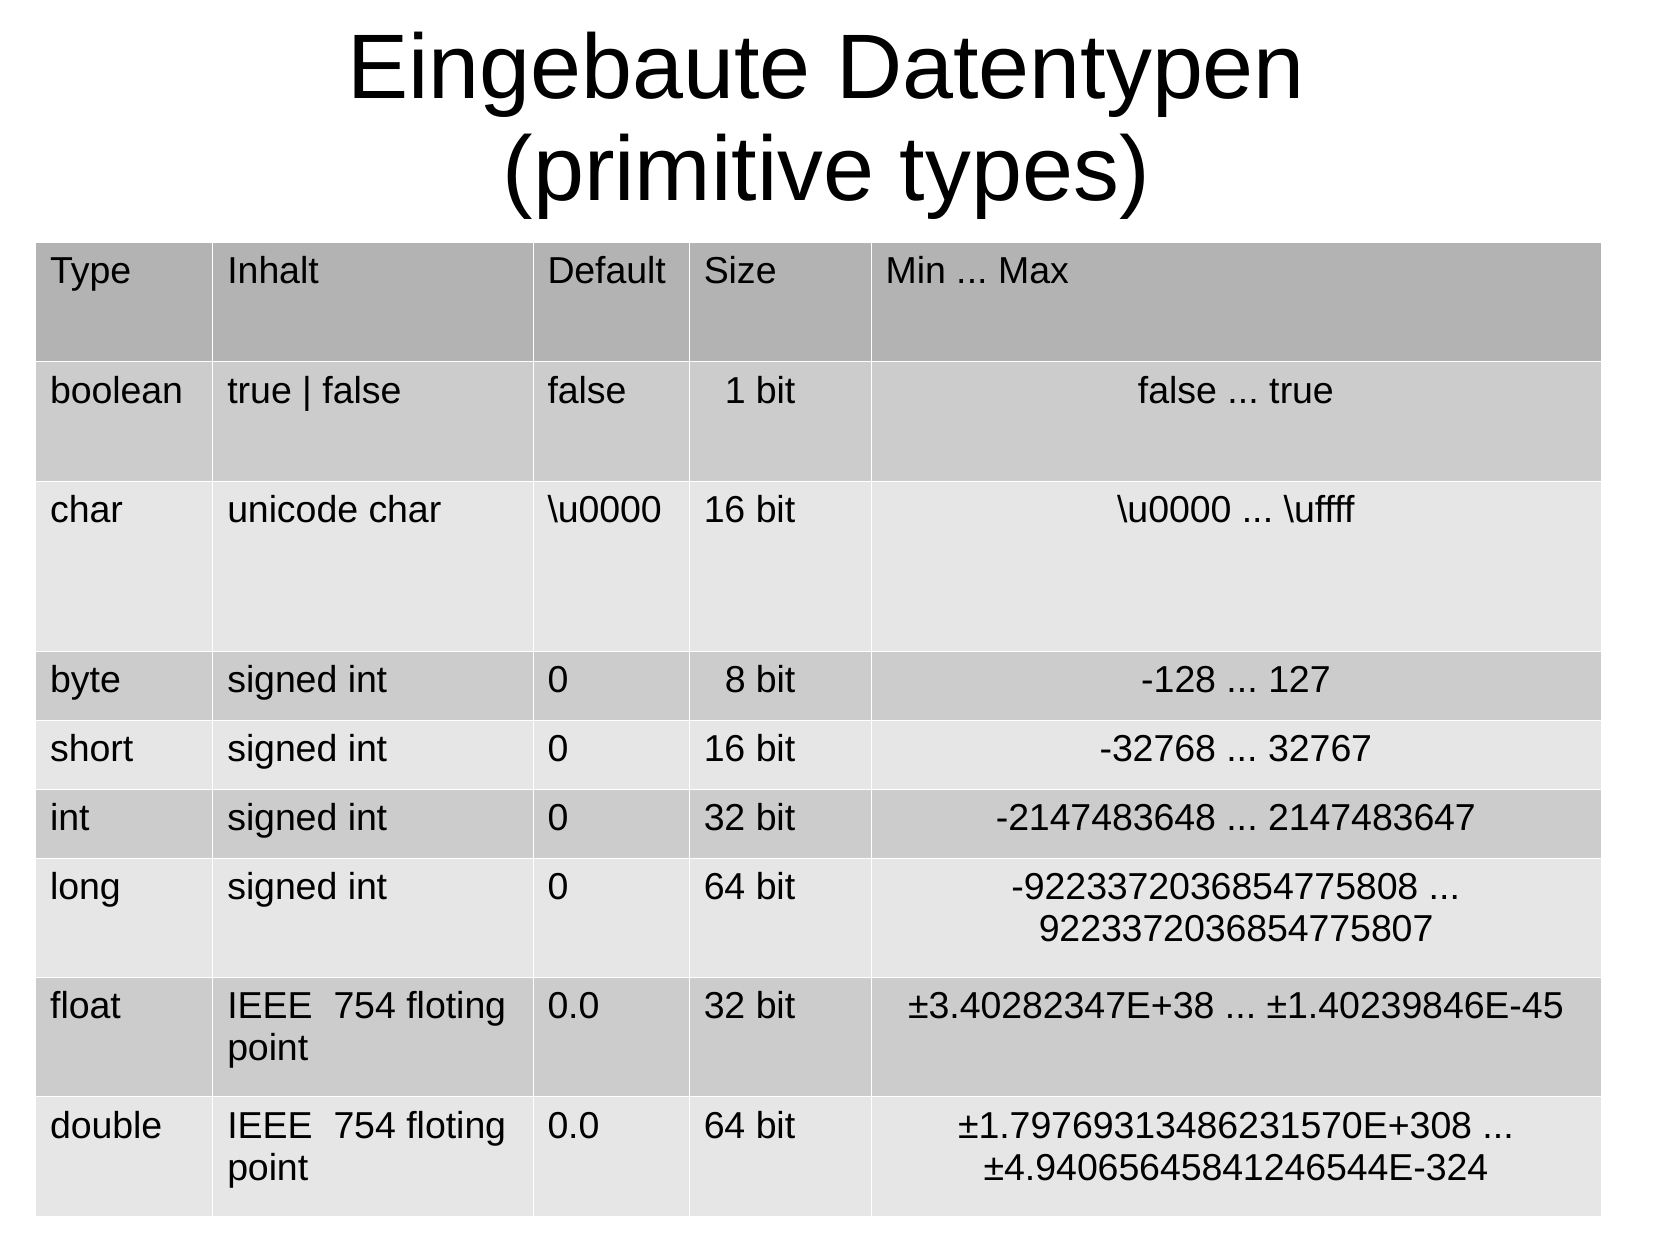

# Eingebaute Datentypen (primitive types)
| Type | Inhalt | Default | Size | Min ... Max |
| --- | --- | --- | --- | --- |
| boolean | true | false | false | 1 bit | false ... true |
| char | unicode char | \u0000 | 16 bit | \u0000 ... \uffff |
| byte | signed int | 0 | 8 bit | -128 ... 127 |
| short | signed int | 0 | 16 bit | -32768 ... 32767 |
| int | signed int | 0 | 32 bit | -2147483648 ... 2147483647 |
| long | signed int | 0 | 64 bit | -9223372036854775808 ... 9223372036854775807 |
| float | IEEE 754 floting point | 0.0 | 32 bit | ±3.40282347E+38 ... ±1.40239846E-45 |
| double | IEEE 754 floting point | 0.0 | 64 bit | ±1.79769313486231570E+308 ... ±4.94065645841246544E-324 |
11